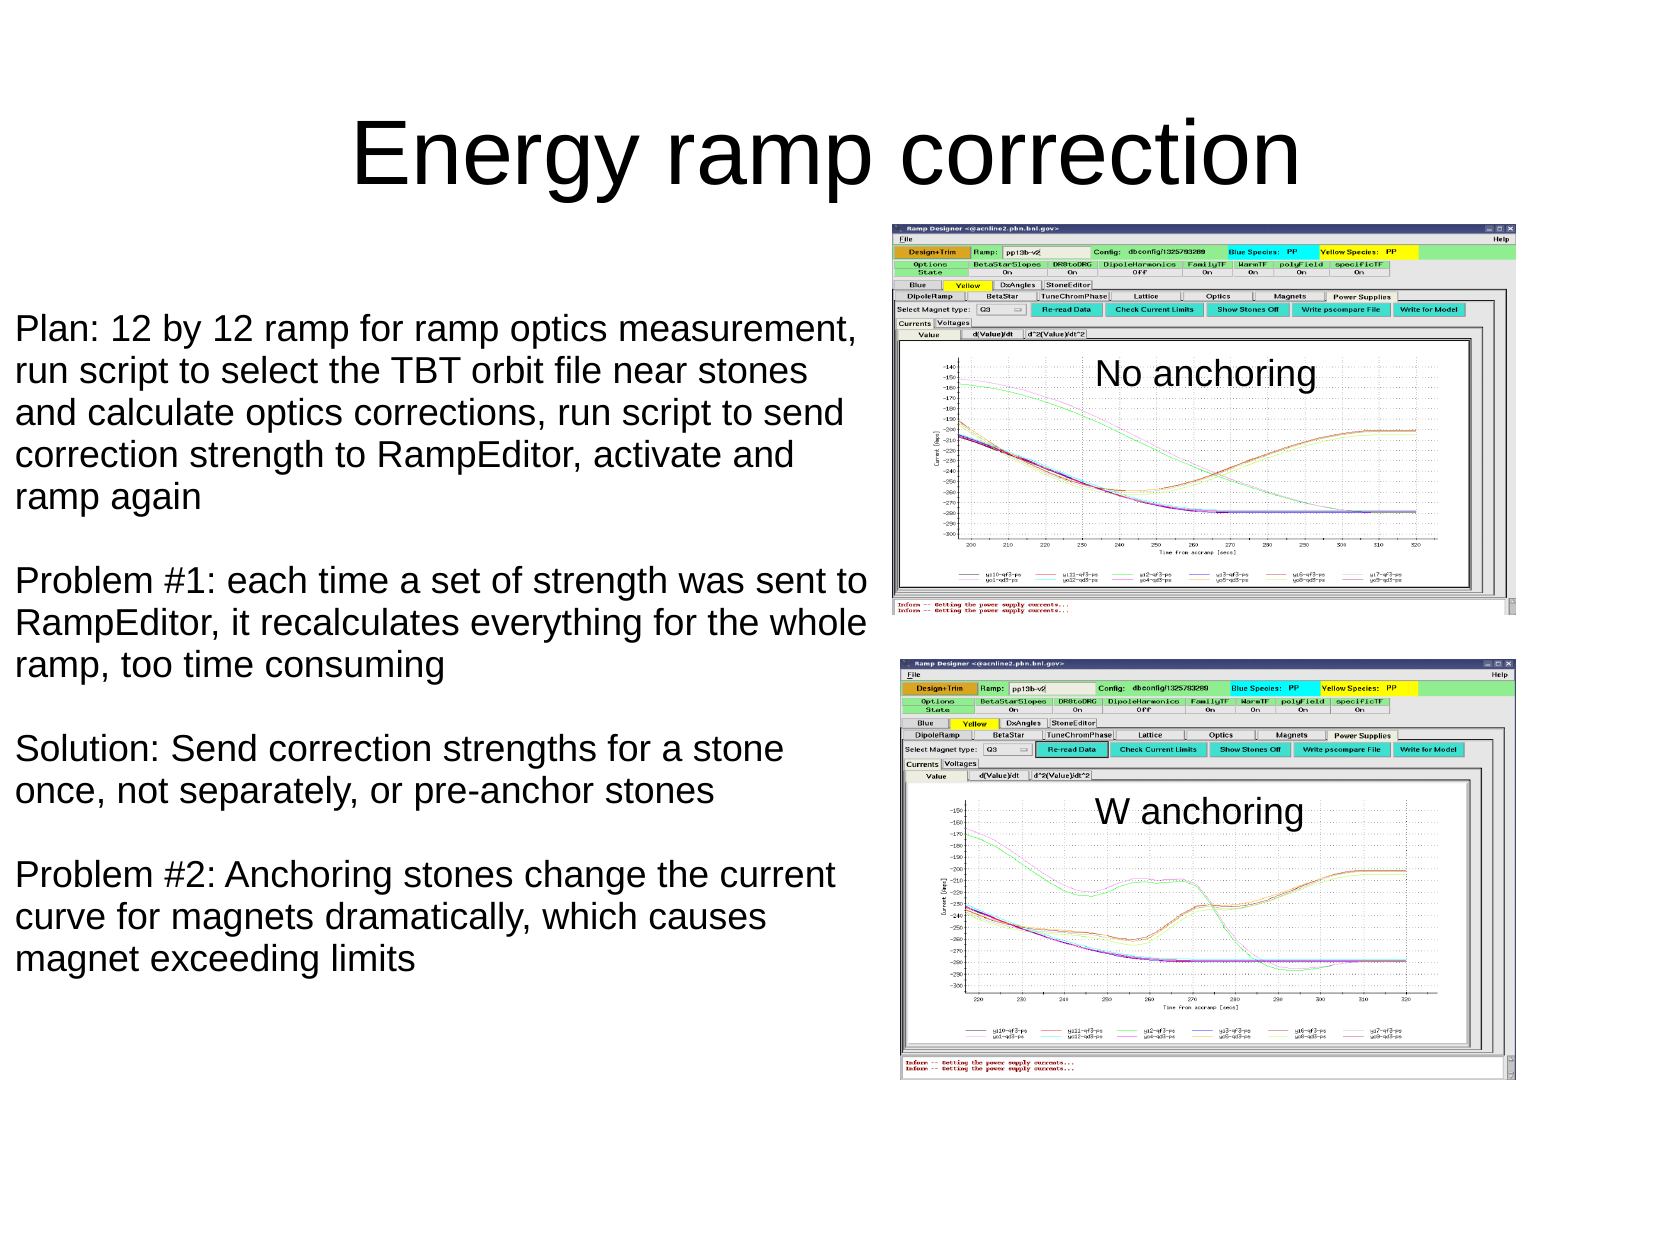

# Energy ramp correction
Plan: 12 by 12 ramp for ramp optics measurement, run script to select the TBT orbit file near stones and calculate optics corrections, run script to send correction strength to RampEditor, activate and ramp again
Problem #1: each time a set of strength was sent to RampEditor, it recalculates everything for the whole ramp, too time consuming
Solution: Send correction strengths for a stone once, not separately, or pre-anchor stones
Problem #2: Anchoring stones change the current curve for magnets dramatically, which causes magnet exceeding limits
No anchoring
W anchoring